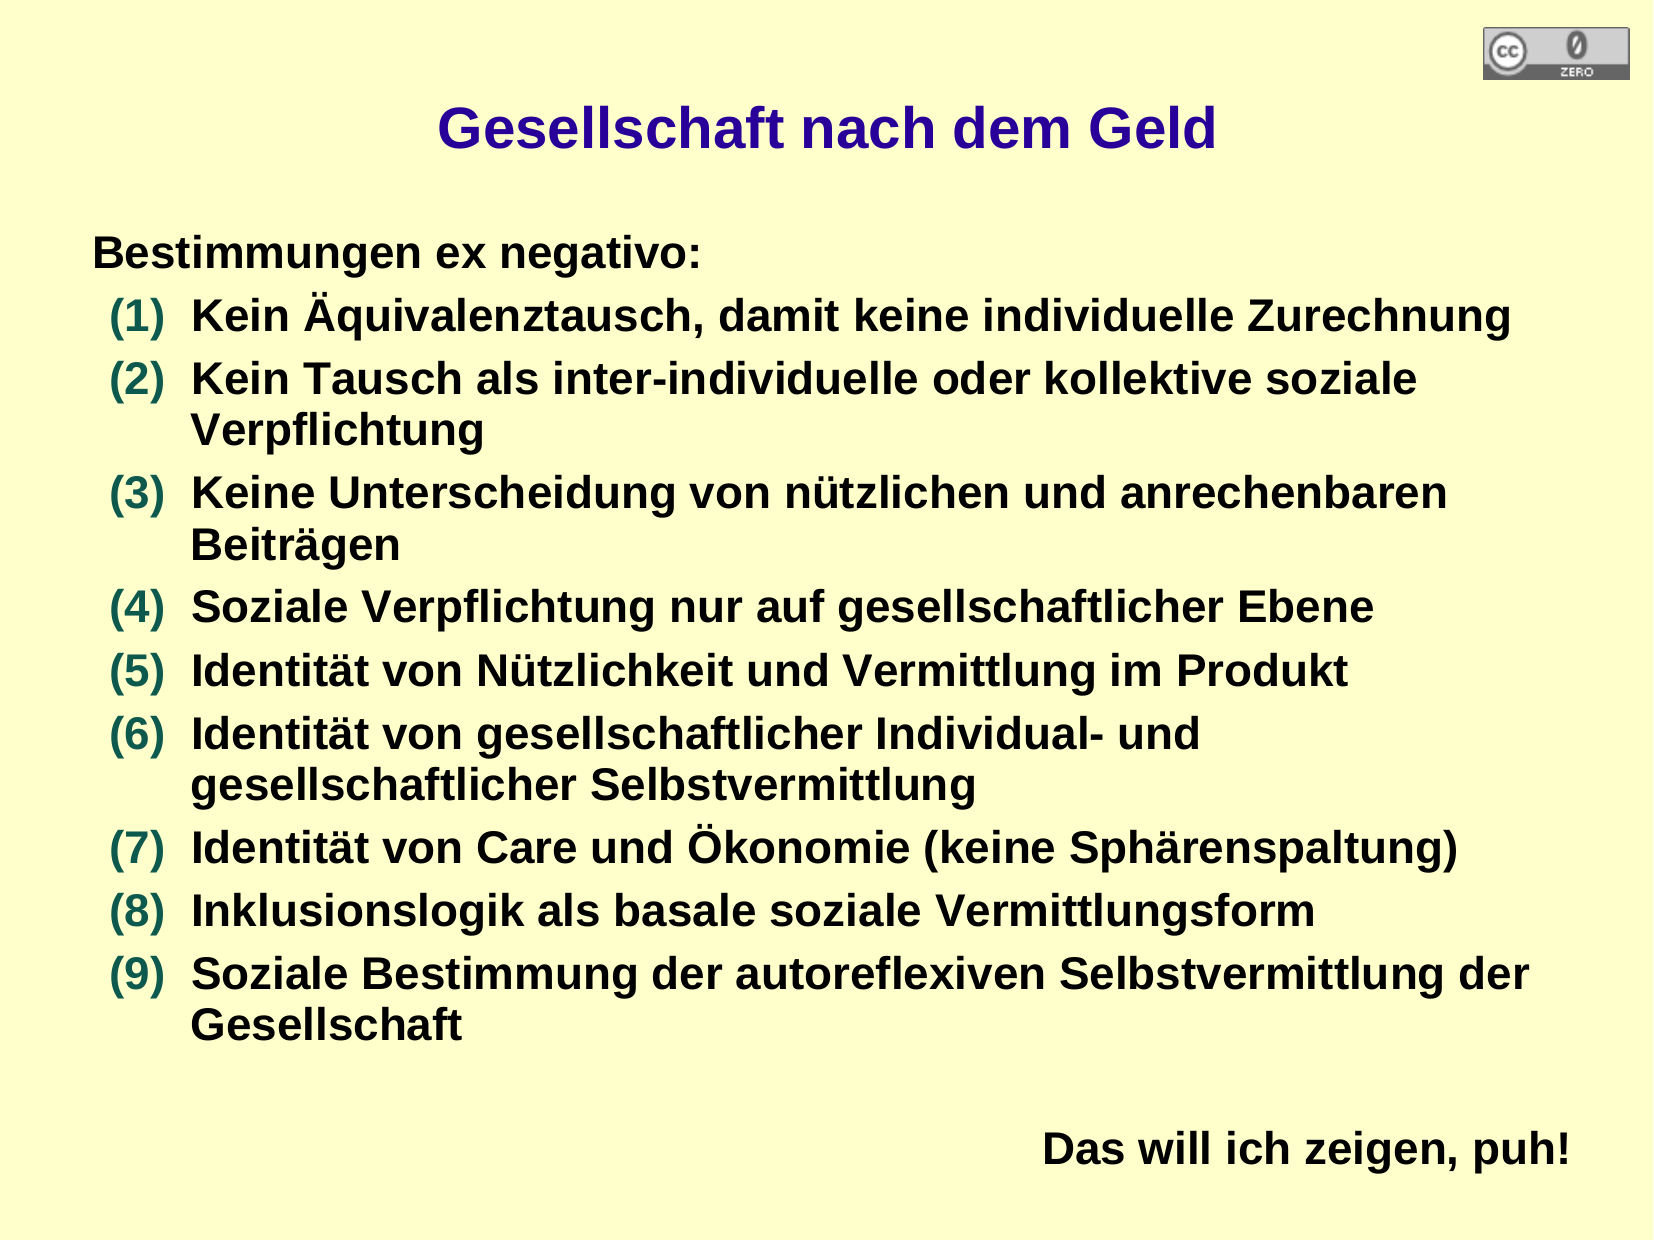

# Gesellschaft nach dem Geld
Bestimmungen ex negativo:
 Kein Äquivalenztausch, damit keine individuelle Zurechnung
 Kein Tausch als inter-individuelle oder kollektive soziale Verpflichtung
 Keine Unterscheidung von nützlichen und anrechenbaren Beiträgen
 Soziale Verpflichtung nur auf gesellschaftlicher Ebene
 Identität von Nützlichkeit und Vermittlung im Produkt
 Identität von gesellschaftlicher Individual- und gesellschaftlicher Selbstvermittlung
 Identität von Care und Ökonomie (keine Sphärenspaltung)
 Inklusionslogik als basale soziale Vermittlungsform
 Soziale Bestimmung der autoreflexiven Selbstvermittlung der Gesellschaft
Das will ich zeigen, puh!